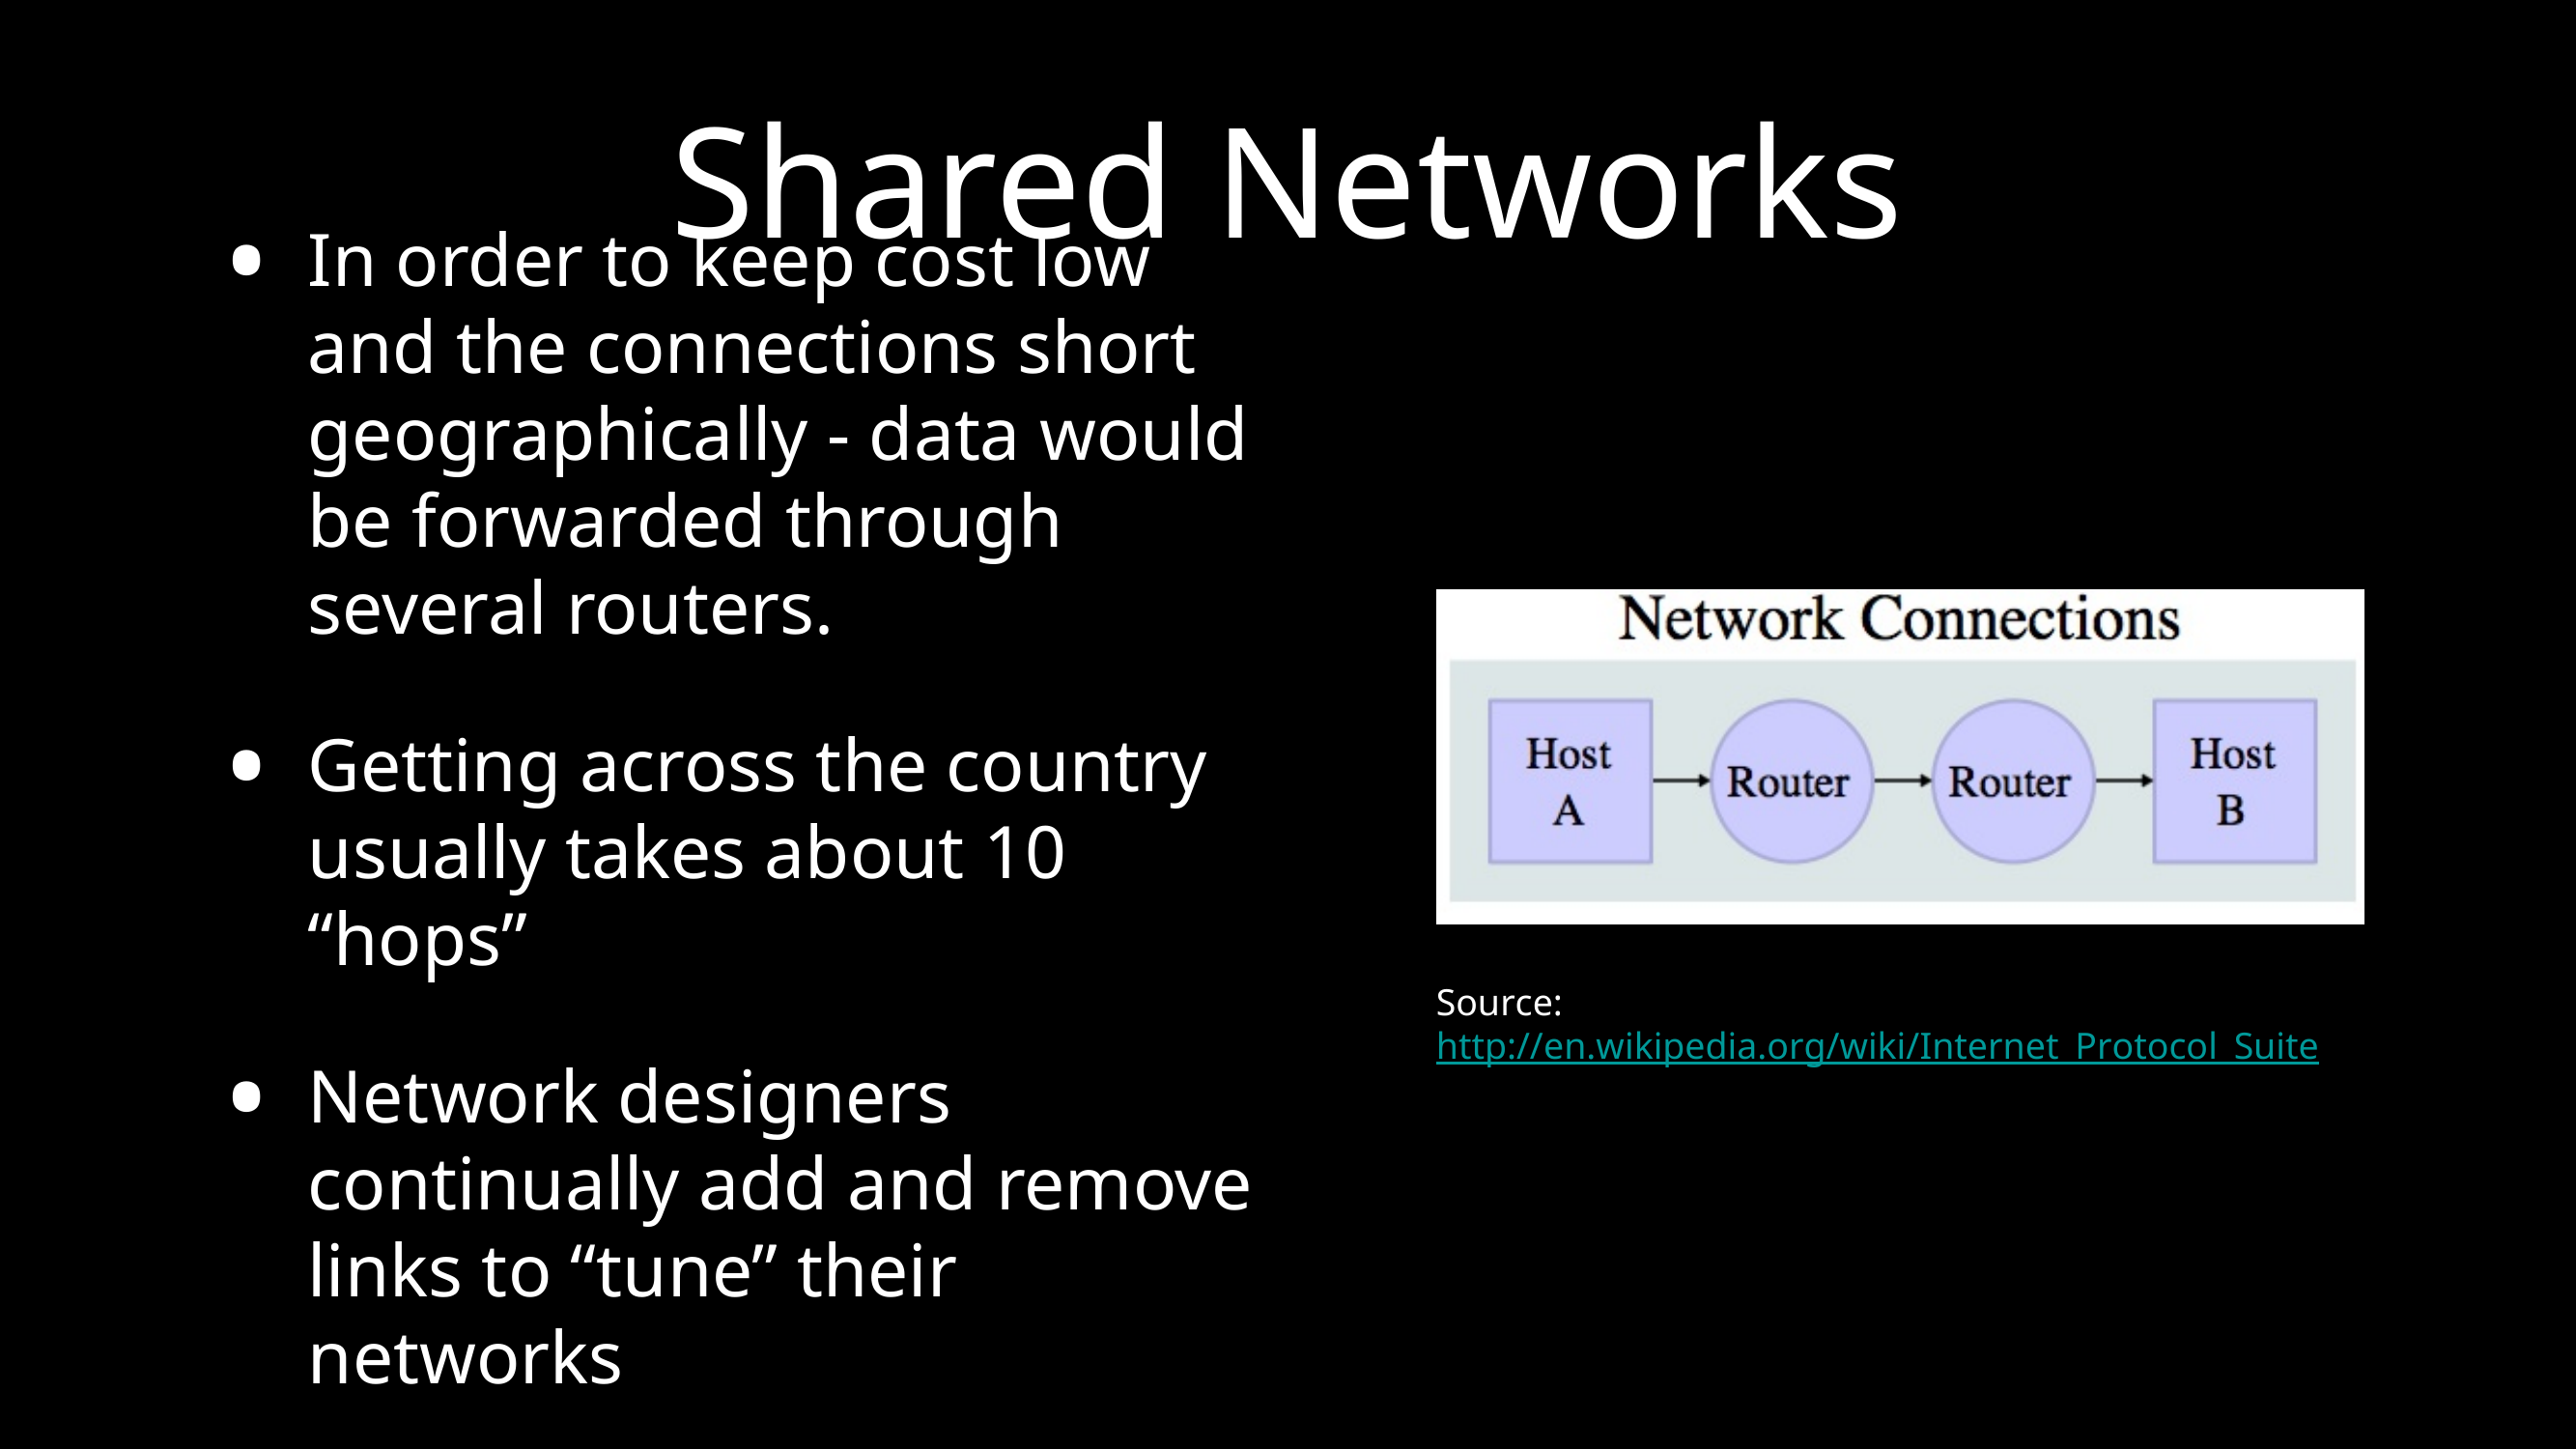

# Shared Networks
In order to keep cost low and the connections short geographically - data would be forwarded through several routers.
Getting across the country usually takes about 10 “hops”
Network designers continually add and remove links to “tune” their networks
Source: http://en.wikipedia.org/wiki/Internet_Protocol_Suite